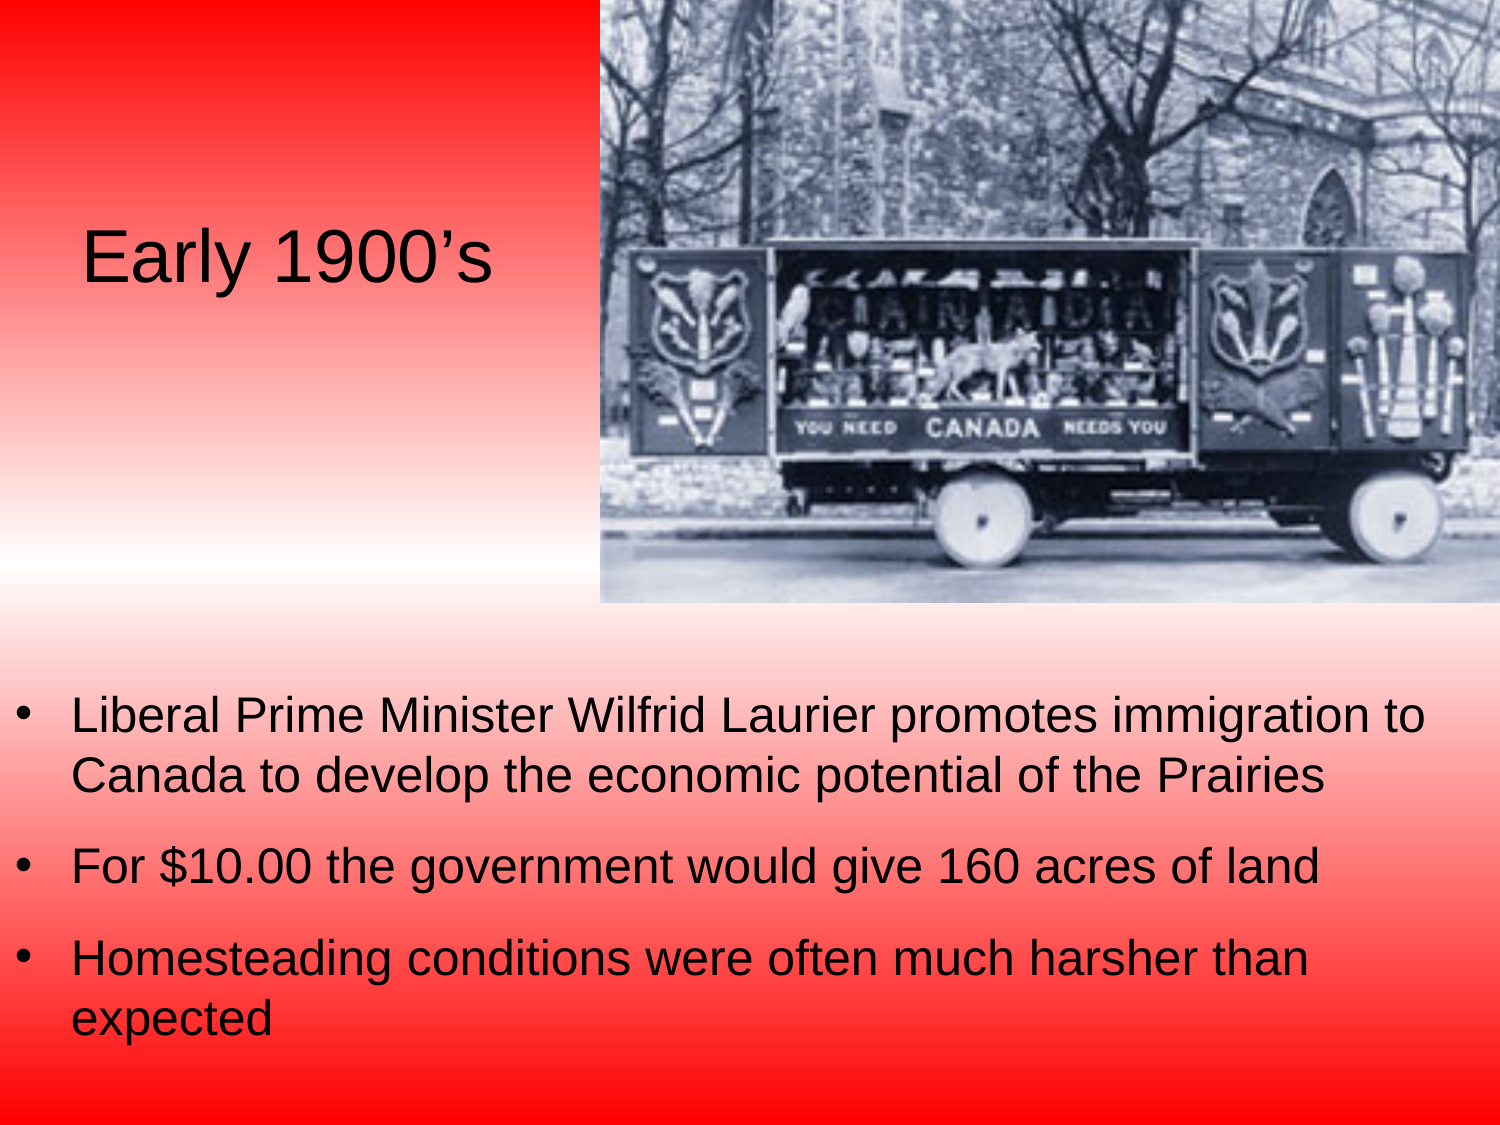

Early 1900’s
Liberal Prime Minister Wilfrid Laurier promotes immigration to Canada to develop the economic potential of the Prairies
For $10.00 the government would give 160 acres of land
Homesteading conditions were often much harsher than expected